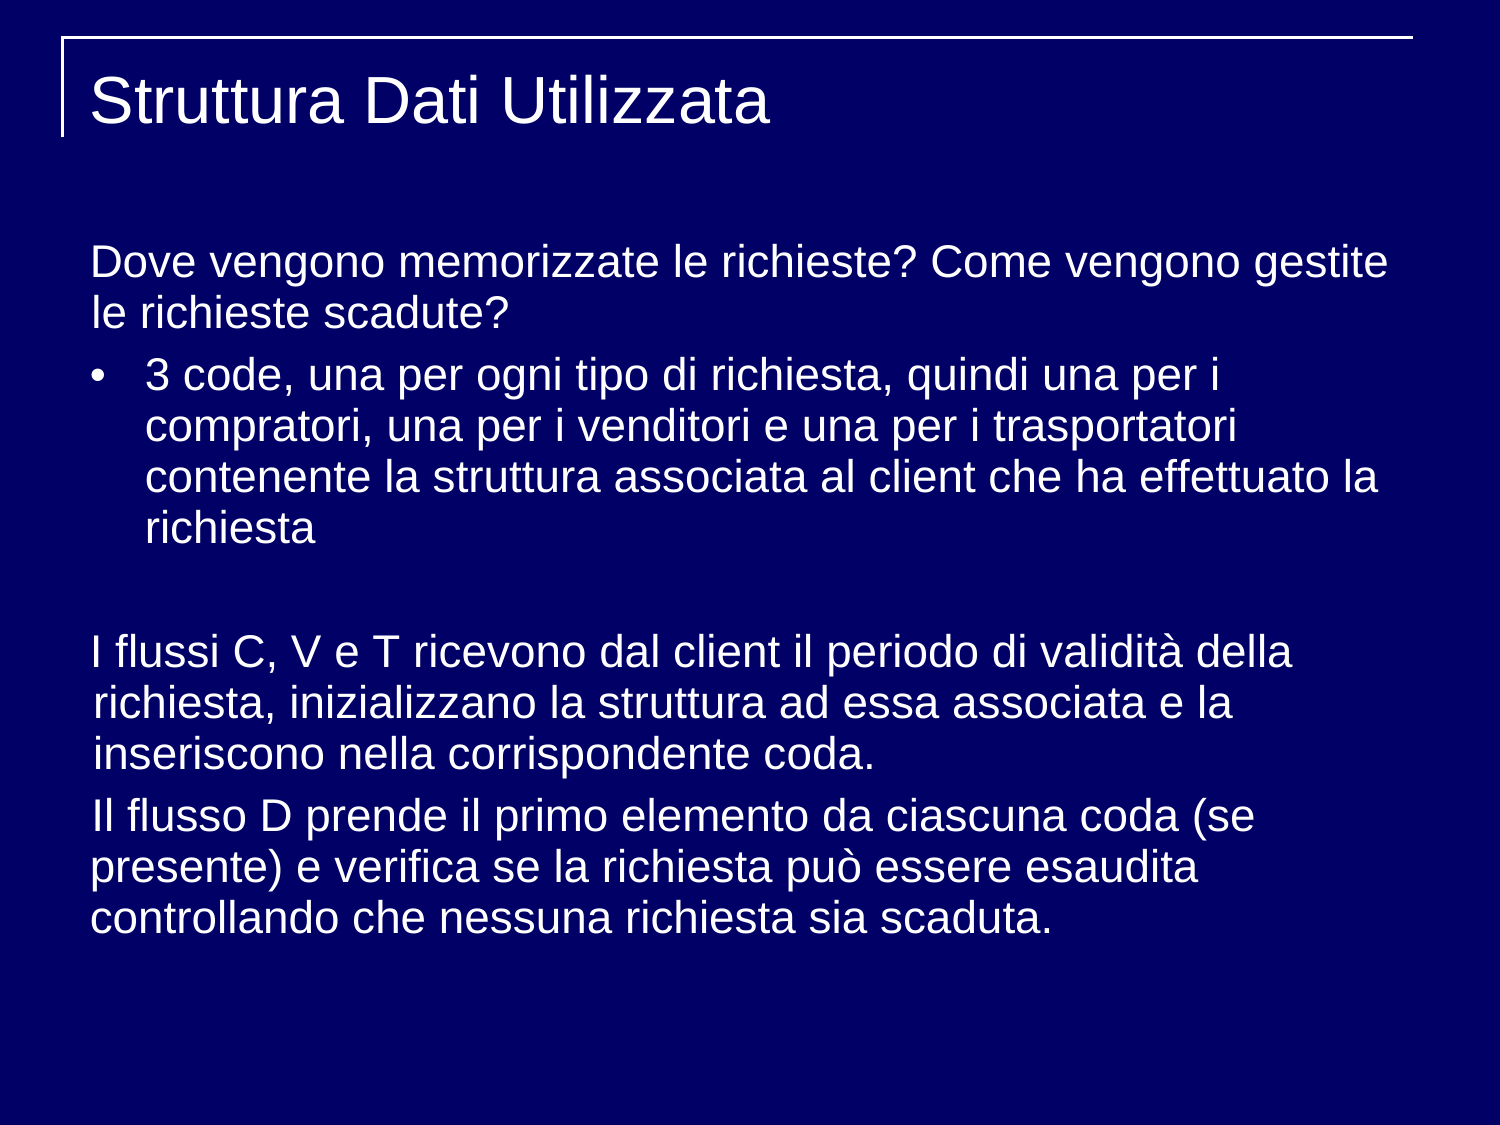

# Struttura Dati Utilizzata
Dove vengono memorizzate le richieste? Come vengono gestite le richieste scadute?
3 code, una per ogni tipo di richiesta, quindi una per i compratori, una per i venditori e una per i trasportatori contenente la struttura associata al client che ha effettuato la richiesta
I flussi C, V e T ricevono dal client il periodo di validità della richiesta, inizializzano la struttura ad essa associata e la inseriscono nella corrispondente coda.
Il flusso D prende il primo elemento da ciascuna coda (se presente) e verifica se la richiesta può essere esaudita controllando che nessuna richiesta sia scaduta.